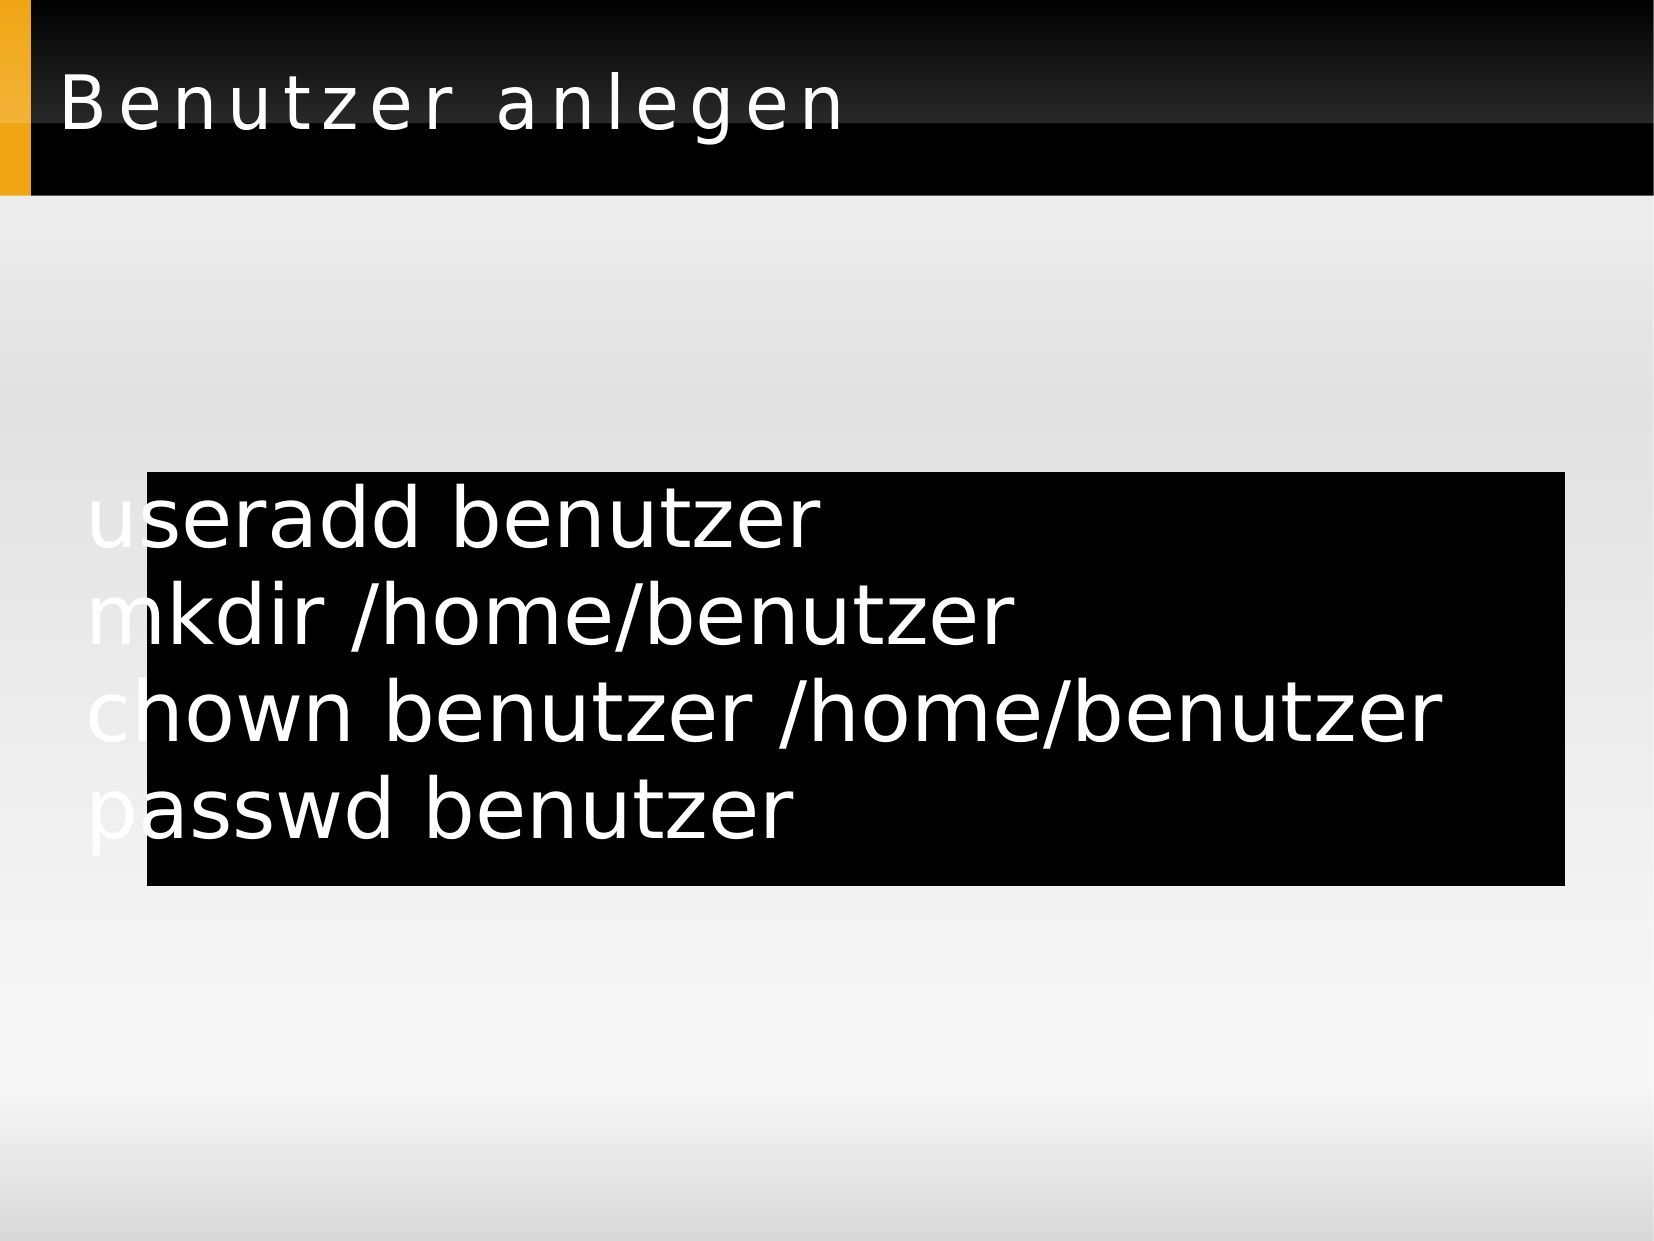

# Benutzer anlegen
 useradd benutzer
 mkdir /home/benutzer
 chown benutzer /home/benutzer
 passwd benutzer